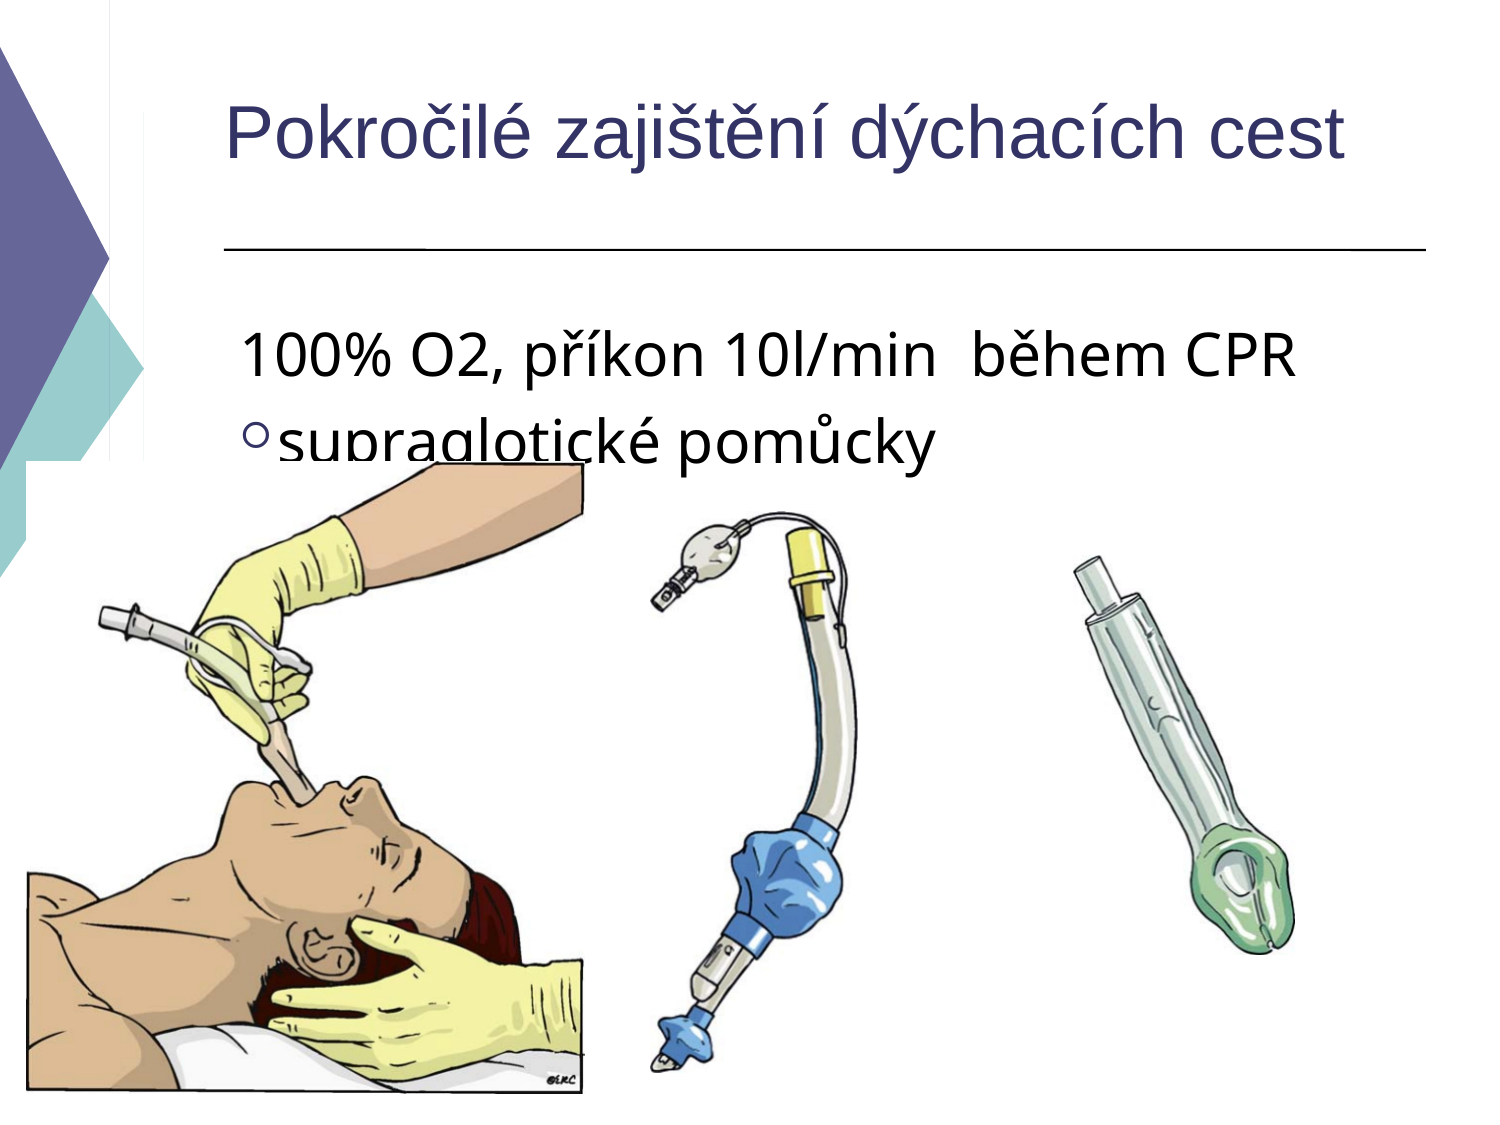

# Pokročilé zajištění dýchacích cest
100% O2, příkon 10l/min během CPR
supraglotické pomůcky